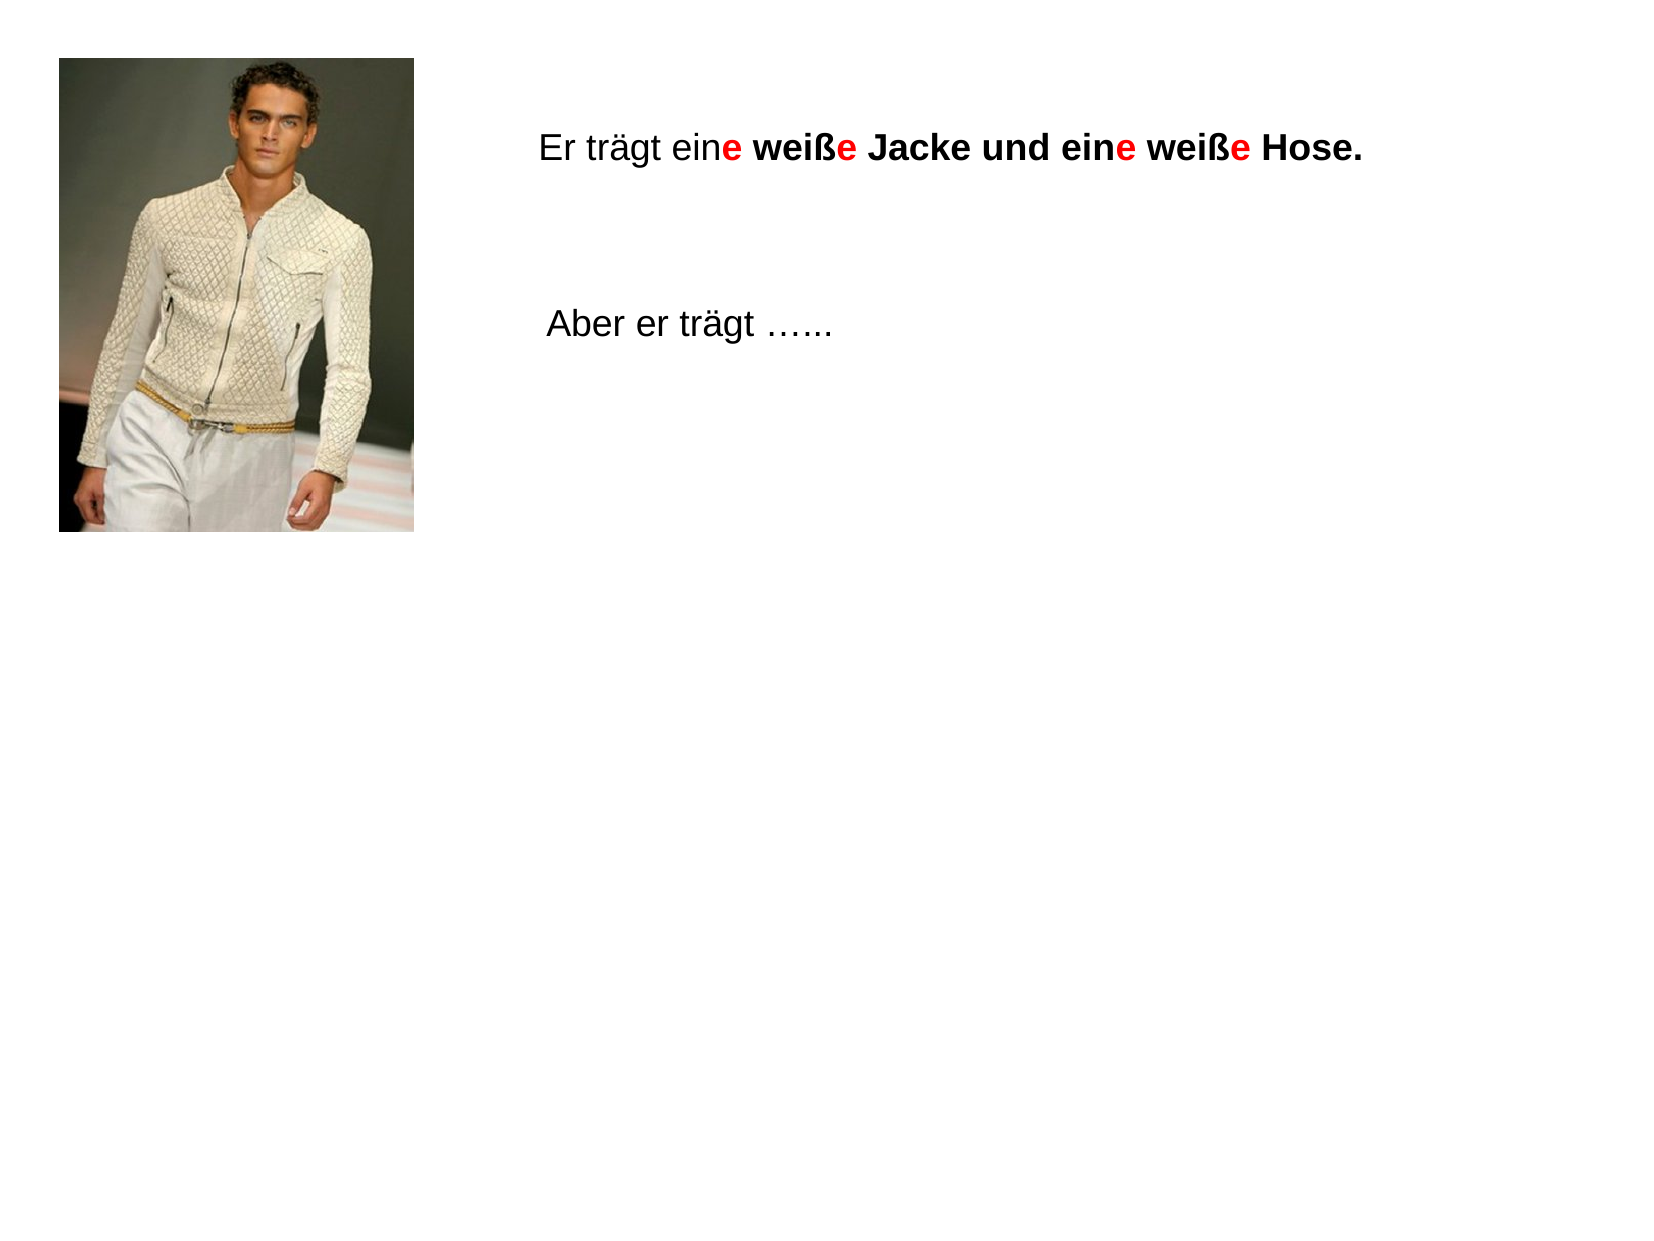

Er trägt eine weiße Jacke und eine weiße Hose.
Aber er trägt …...